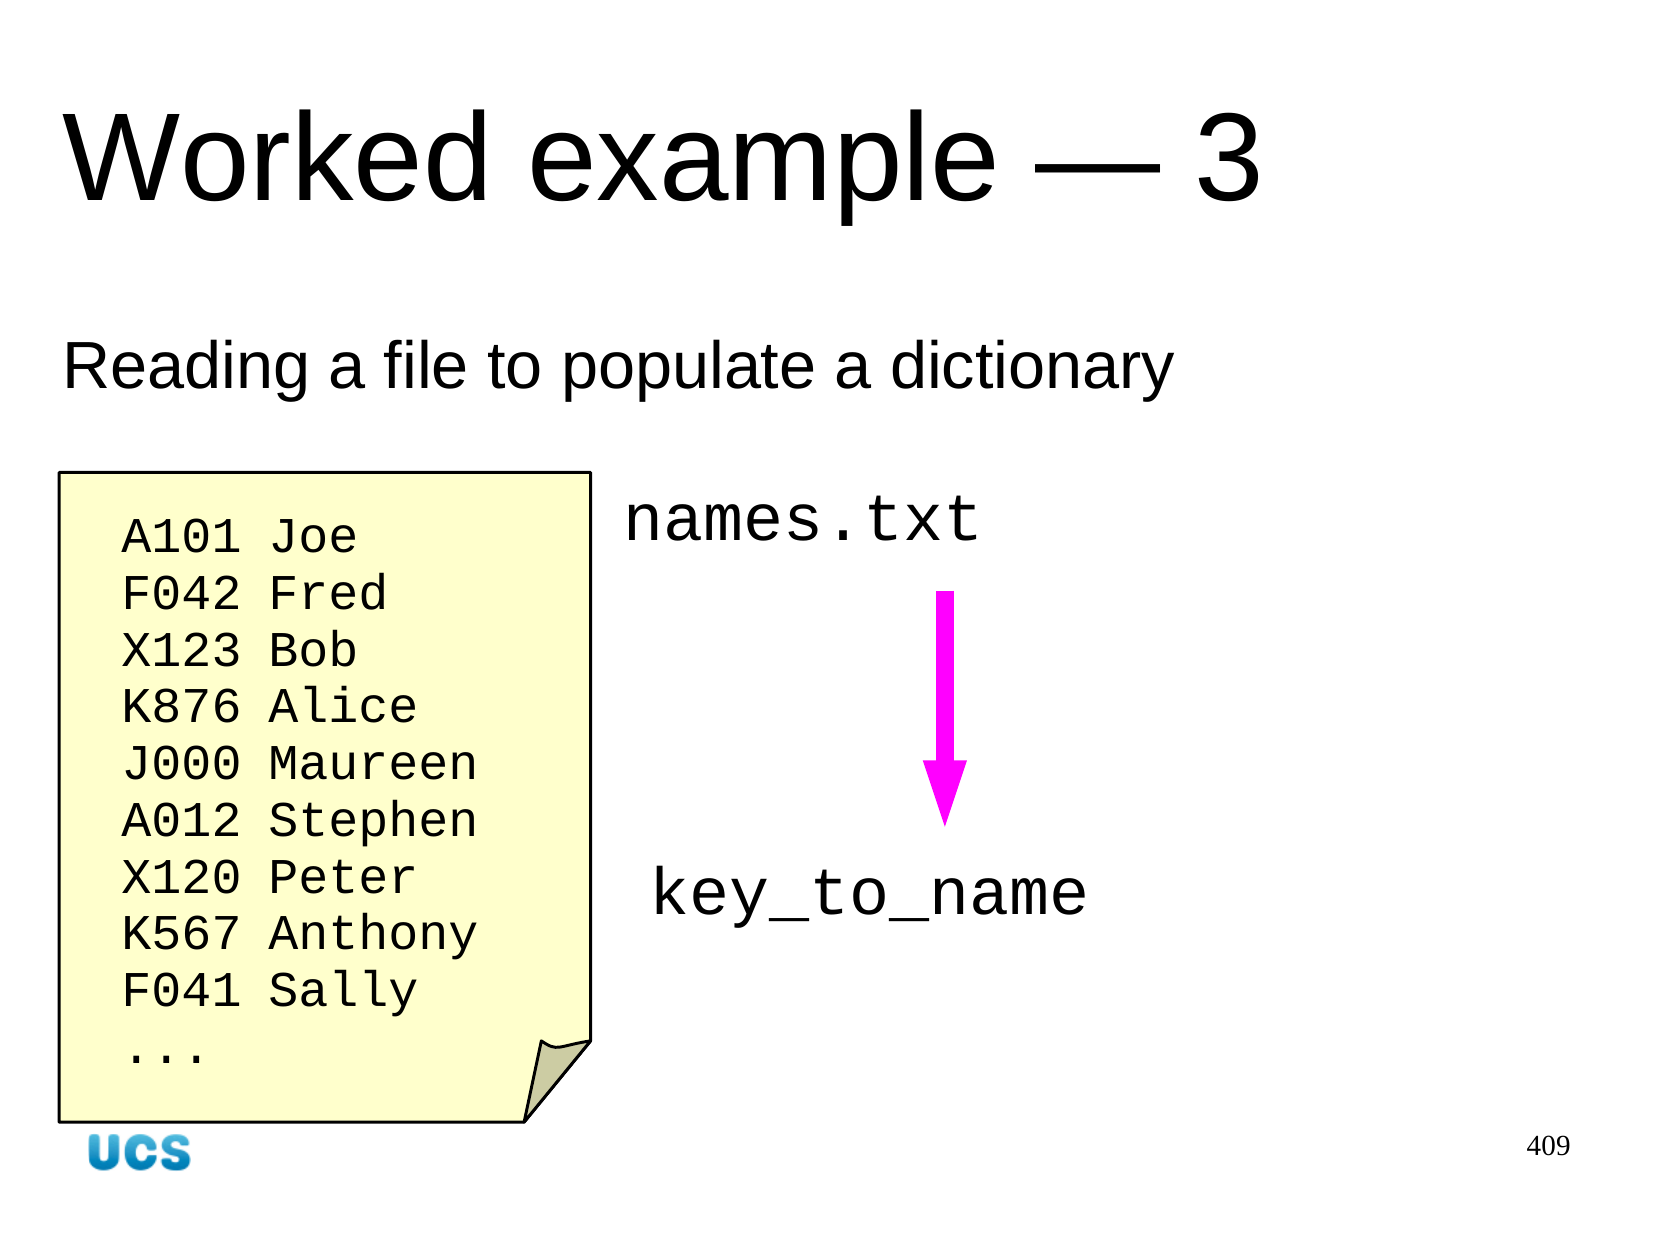

Worked example — 3
Reading a file to populate a dictionary
names.txt
A101	Joe
F042	Fred
X123	Bob
K876	Alice
J000	Maureen
A012	Stephen
X120	Peter
K567	Anthony
F041	Sally
...
key_to_name
409